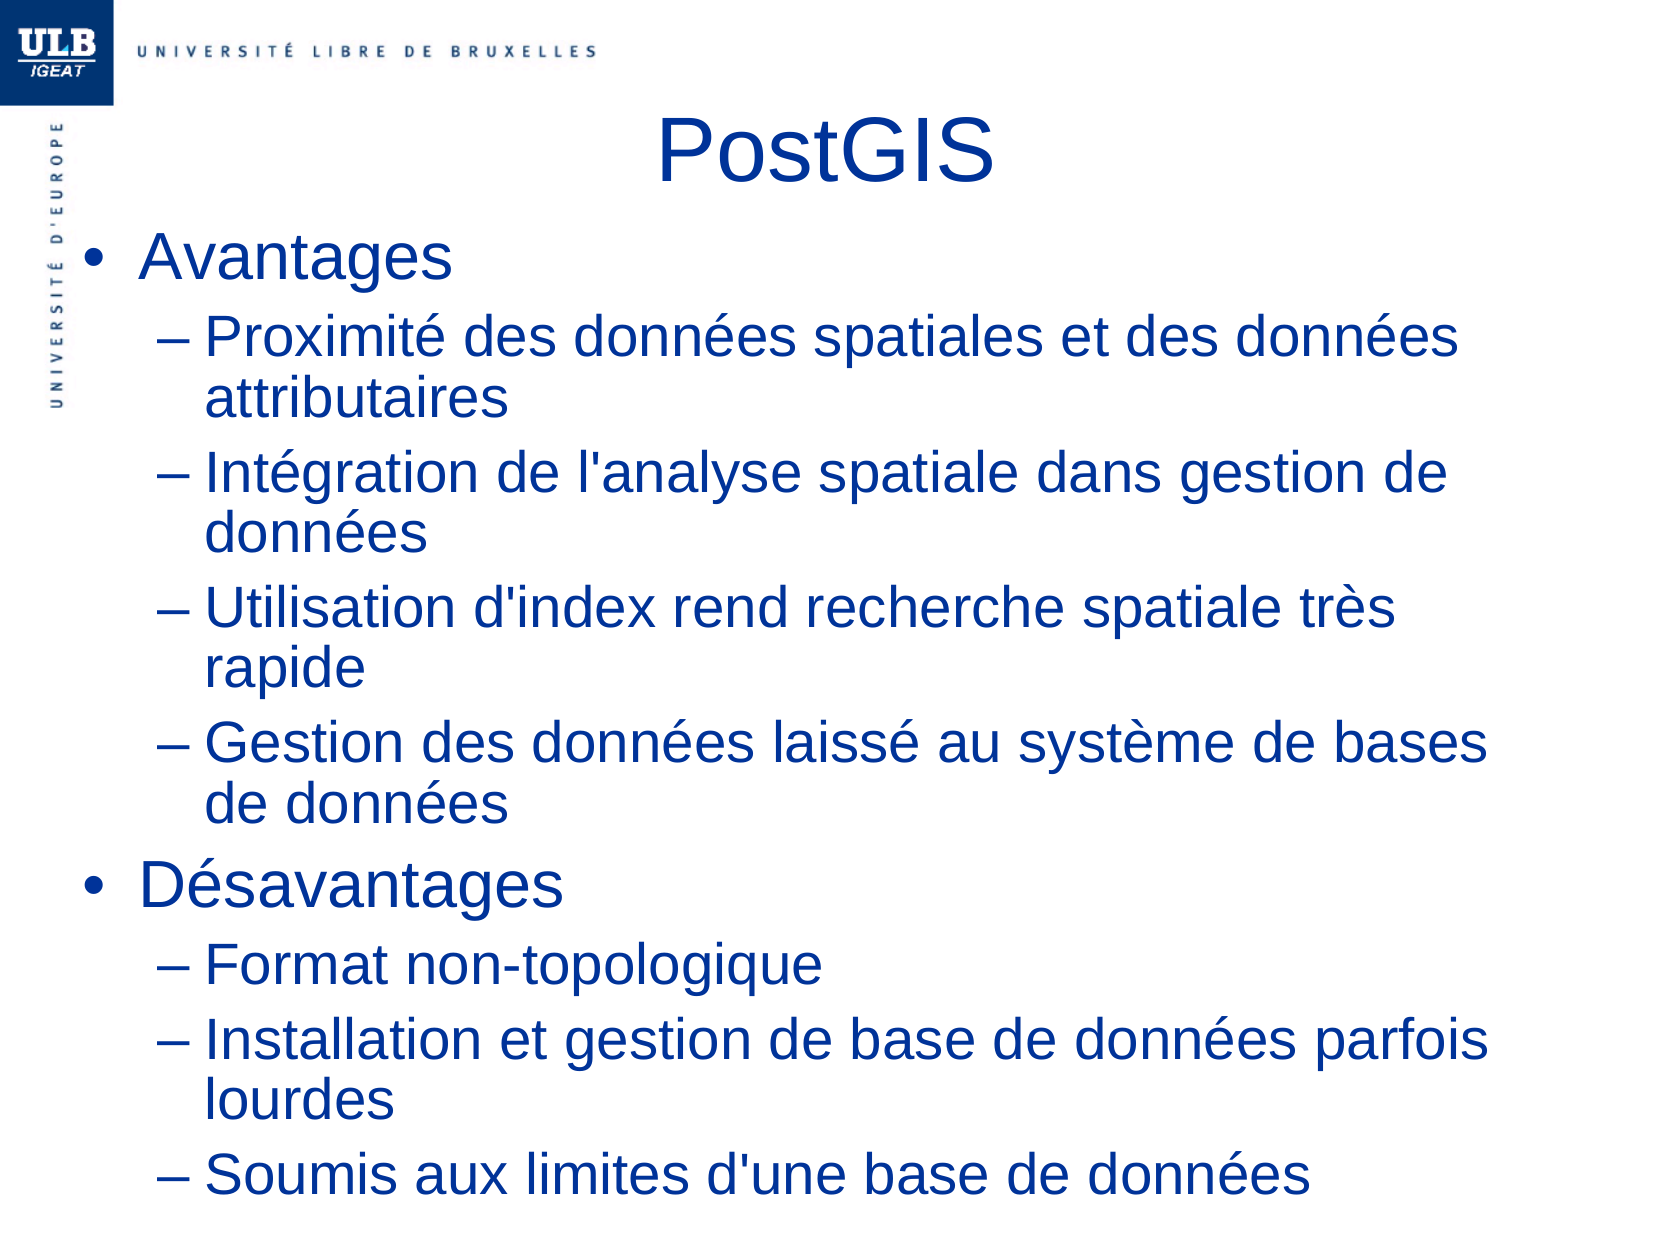

# PostGIS
Avantages
Proximité des données spatiales et des données attributaires
Intégration de l'analyse spatiale dans gestion de données
Utilisation d'index rend recherche spatiale très rapide
Gestion des données laissé au système de bases de données
Désavantages
Format non-topologique
Installation et gestion de base de données parfois lourdes
Soumis aux limites d'une base de données